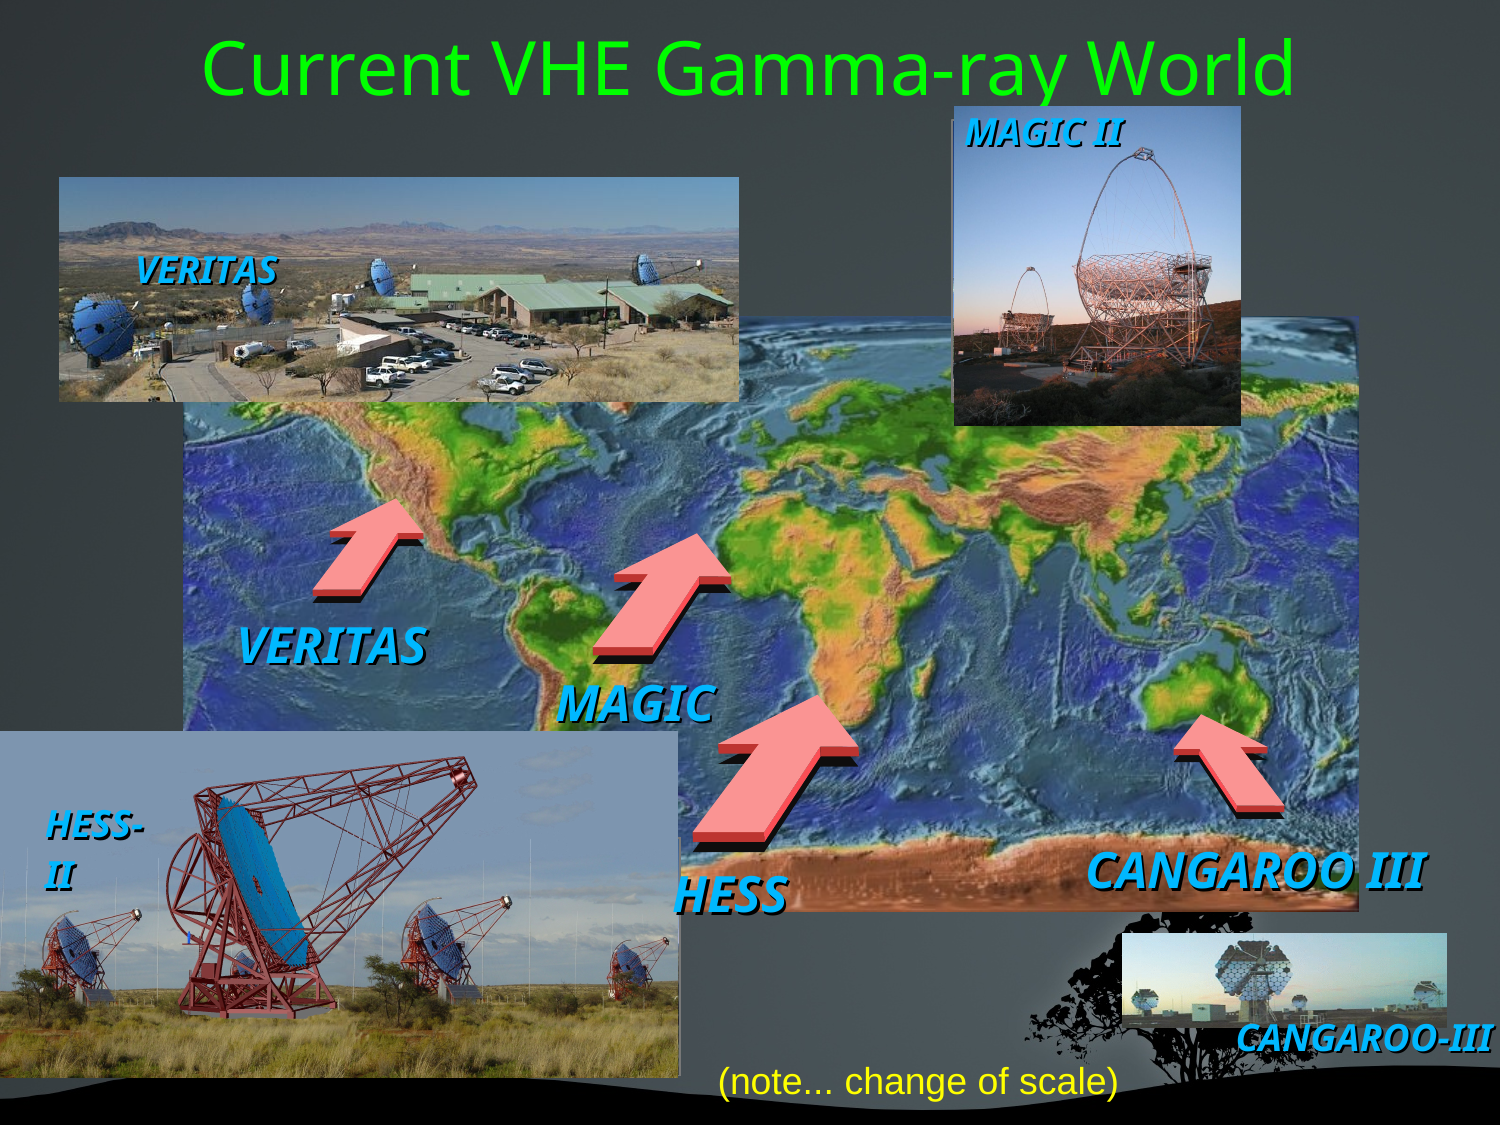

# Current VHE Gamma-ray World
MAGIC II
HESS-II
MAGIC
VERITAS
VERITAS
MAGIC
CANGAROO III
HESS
CANGAROO-III
H.E.S.S.
(note... change of scale)